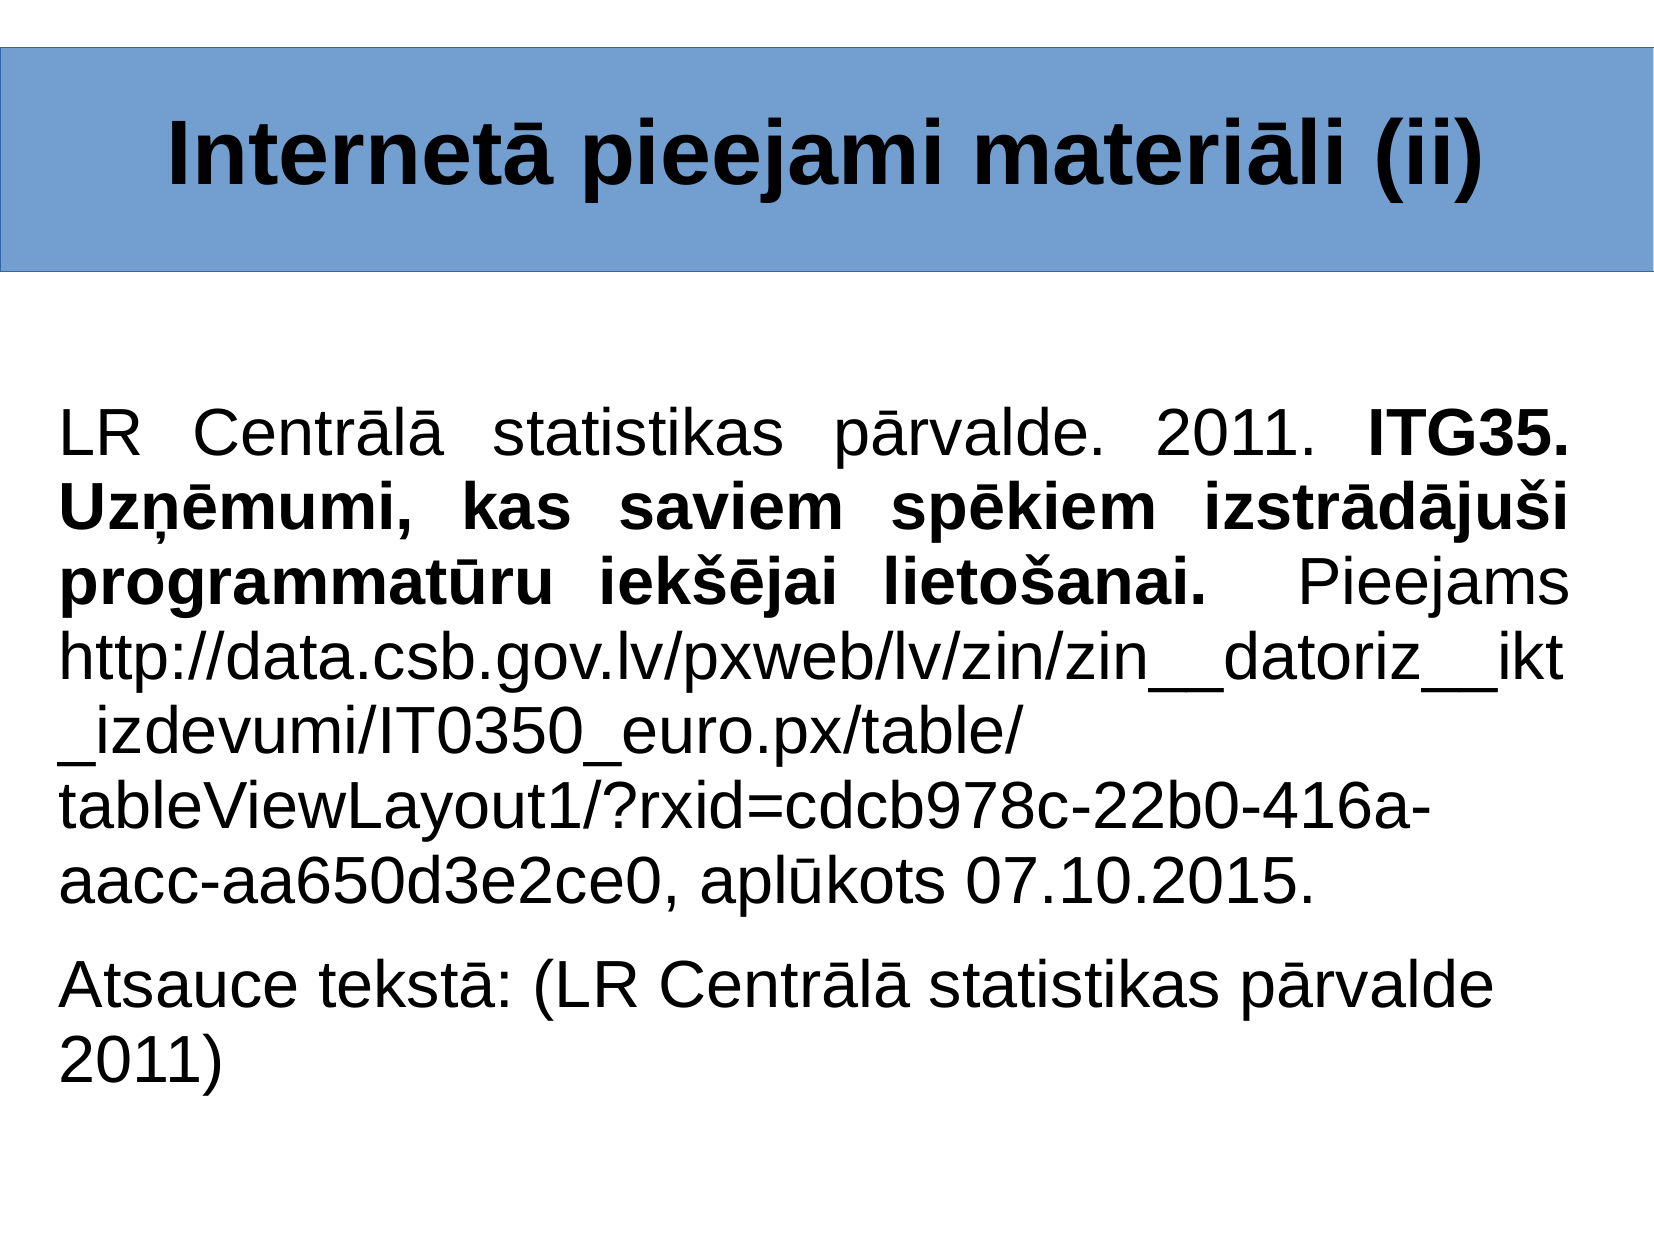

# Internetā pieejami materiāli (ii)
LR Centrālā statistikas pārvalde. 2011. ITG35. Uzņēmumi, kas saviem spēkiem izstrādājuši programmatūru iekšējai lietošanai. Pieejams http://data.csb.gov.lv/pxweb/lv/zin/zin__datoriz__ikt_izdevumi/IT0350_euro.px/table/tableViewLayout1/?rxid=cdcb978c-22b0-416a-aacc-aa650d3e2ce0, aplūkots 07.10.2015.
Atsauce tekstā: (LR Centrālā statistikas pārvalde 2011)